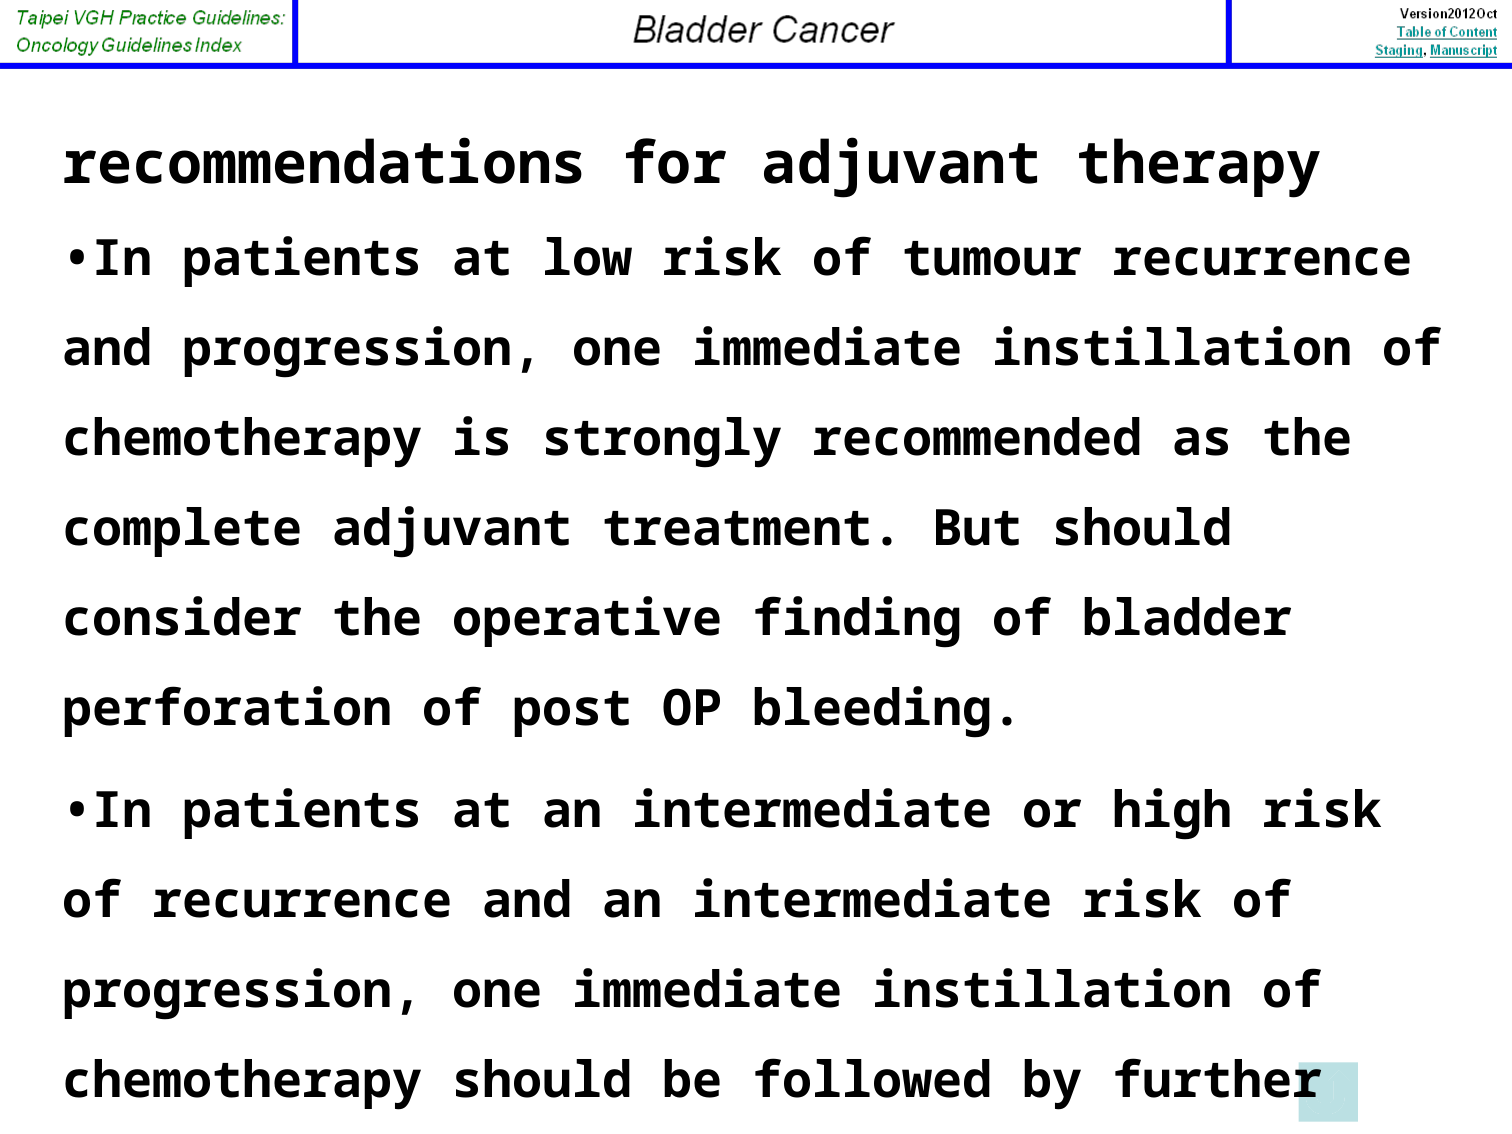

# recommendations for adjuvant therapy •In patients at low risk of tumour recurrence and progression, one immediate instillation of chemotherapy is strongly recommended as the complete adjuvant treatment. But should consider the operative finding of bladder perforation of post OP bleeding.
•In patients at an intermediate or high	risk of recurrence and an intermediate risk of progression, one immediate instillation of chemotherapy should be followed by further instillations of chemotherapy or a minimum of 1 year of BCG.